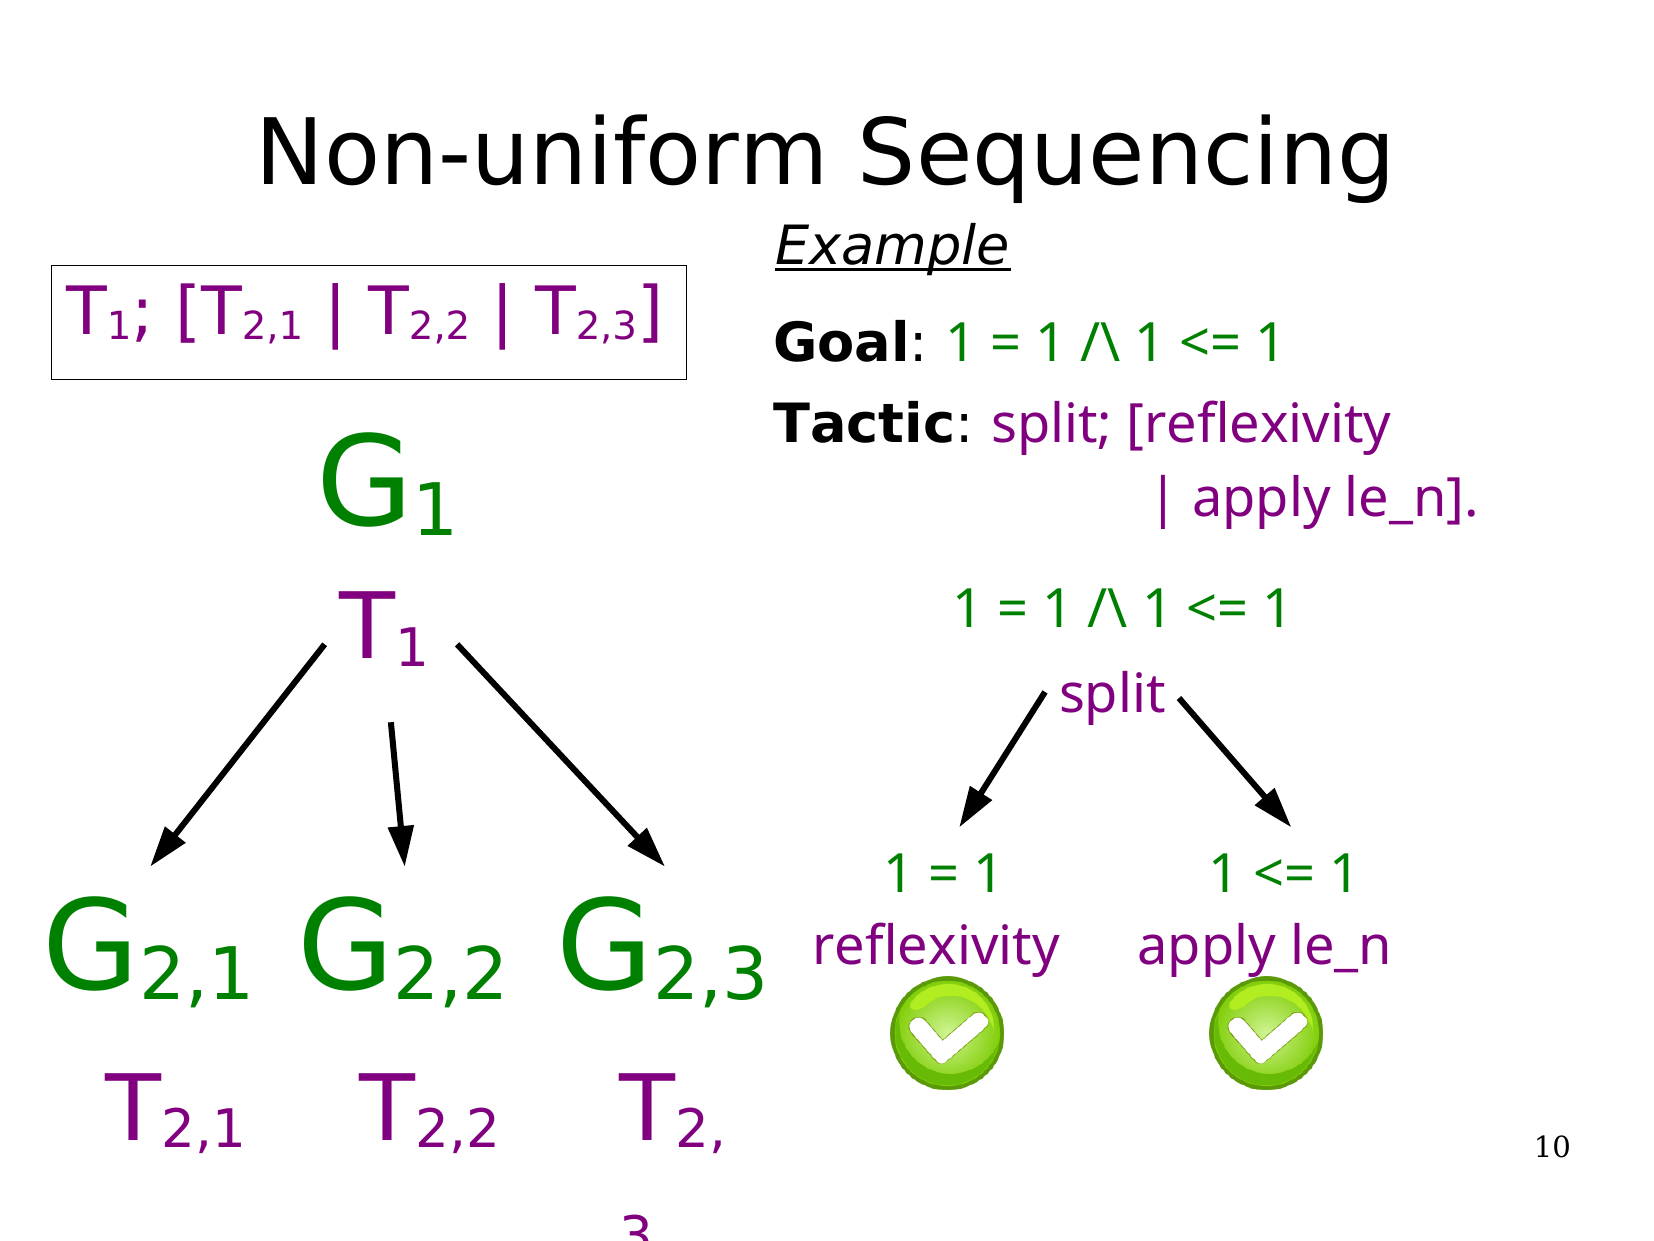

# Non-uniform Sequencing
Example
Goal: 1 = 1 /\ 1 <= 1
Tactic: split; [reflexivity
					| apply le_n].
T1; [T2,1 | T2,2 | T2,3]
G1
T1
G2,1
G2,2
G2,3
T2,1
T2,2
T2,3
1 = 1 /\ 1 <= 1
split
1 = 1
1 <= 1
reflexivity
apply le_n
10